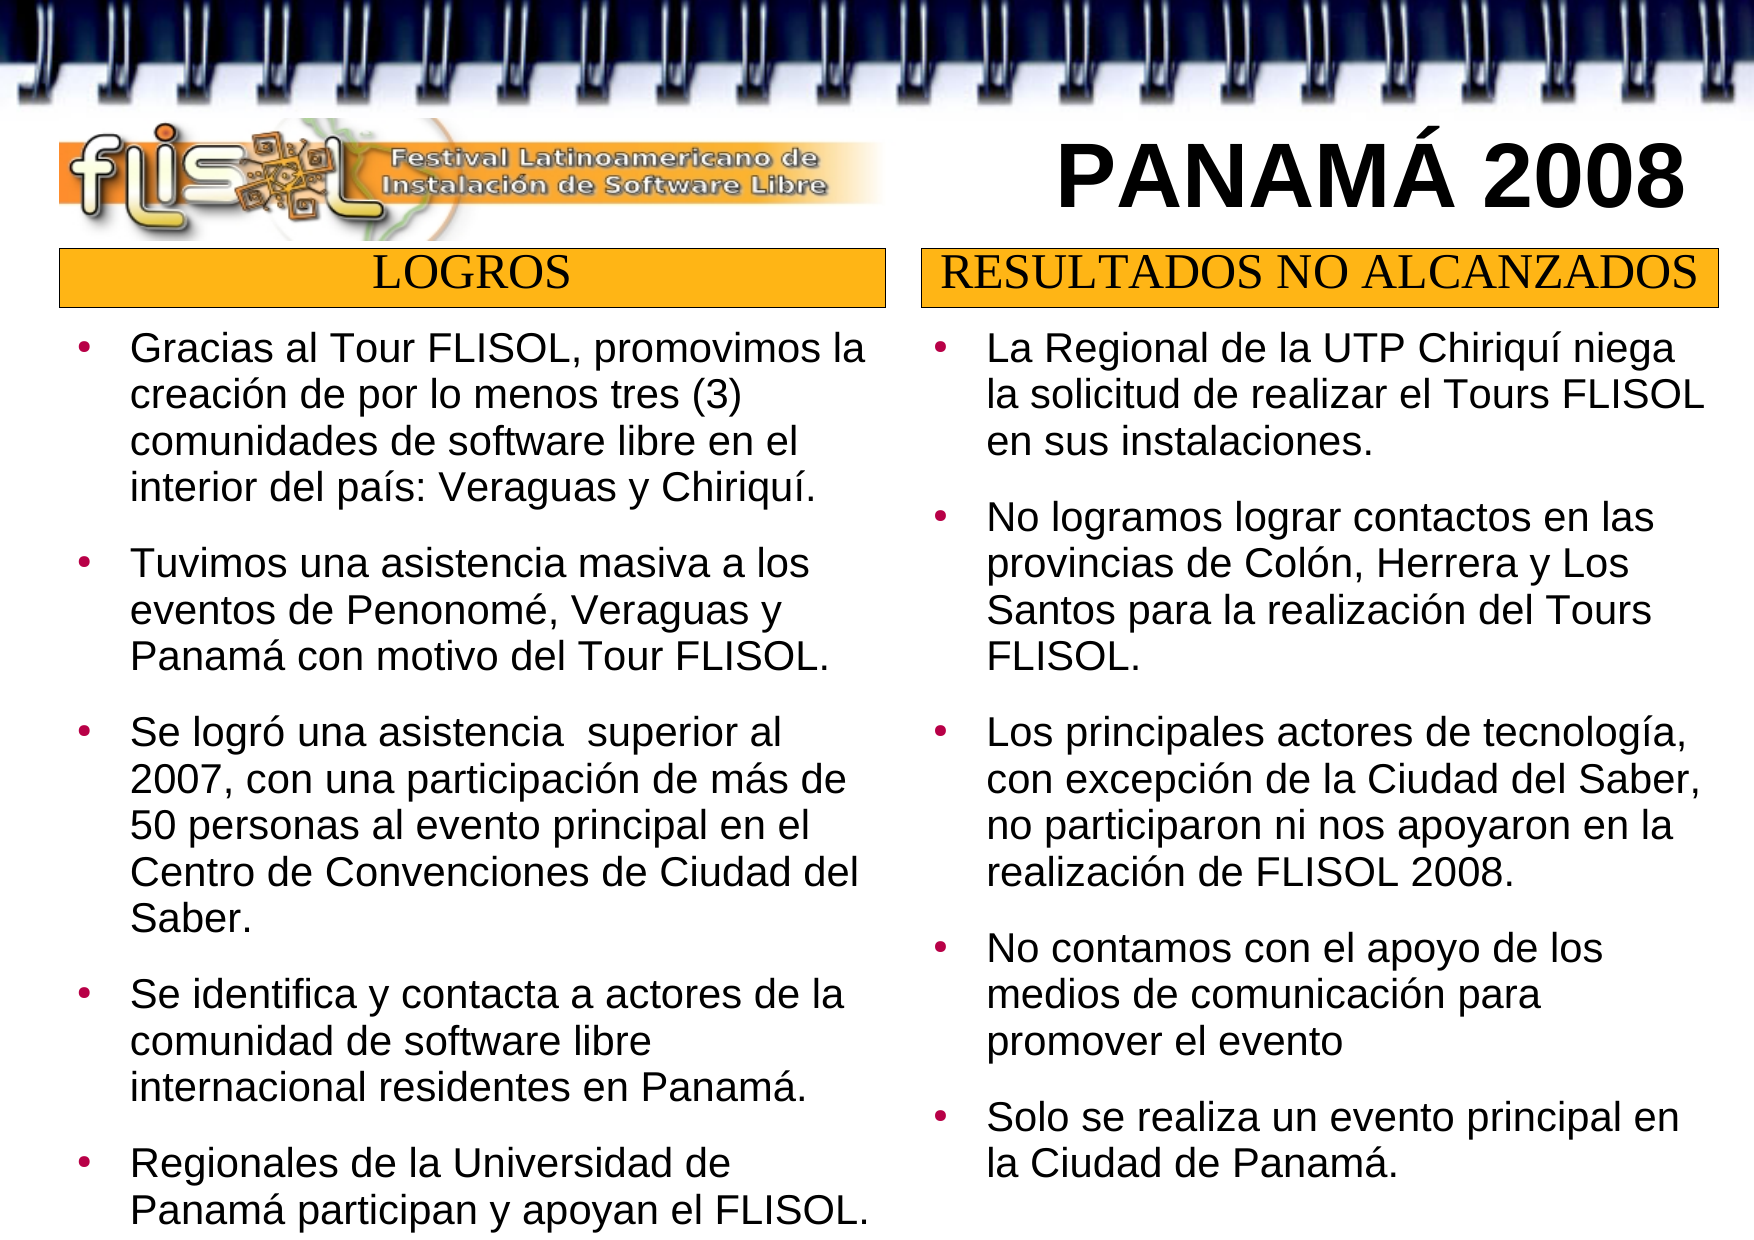

# PANAMÁ 2008
LOGROS
RESULTADOS NO ALCANZADOS
Gracias al Tour FLISOL, promovimos la creación de por lo menos tres (3) comunidades de software libre en el interior del país: Veraguas y Chiriquí.
Tuvimos una asistencia masiva a los eventos de Penonomé, Veraguas y Panamá con motivo del Tour FLISOL.
Se logró una asistencia superior al 2007, con una participación de más de 50 personas al evento principal en el Centro de Convenciones de Ciudad del Saber.
Se identifica y contacta a actores de la comunidad de software libre internacional residentes en Panamá.
Regionales de la Universidad de Panamá participan y apoyan el FLISOL.
La Regional de la UTP Chiriquí niega la solicitud de realizar el Tours FLISOL en sus instalaciones.
No logramos lograr contactos en las provincias de Colón, Herrera y Los Santos para la realización del Tours FLISOL.
Los principales actores de tecnología, con excepción de la Ciudad del Saber, no participaron ni nos apoyaron en la realización de FLISOL 2008.
No contamos con el apoyo de los medios de comunicación para promover el evento
Solo se realiza un evento principal en la Ciudad de Panamá.